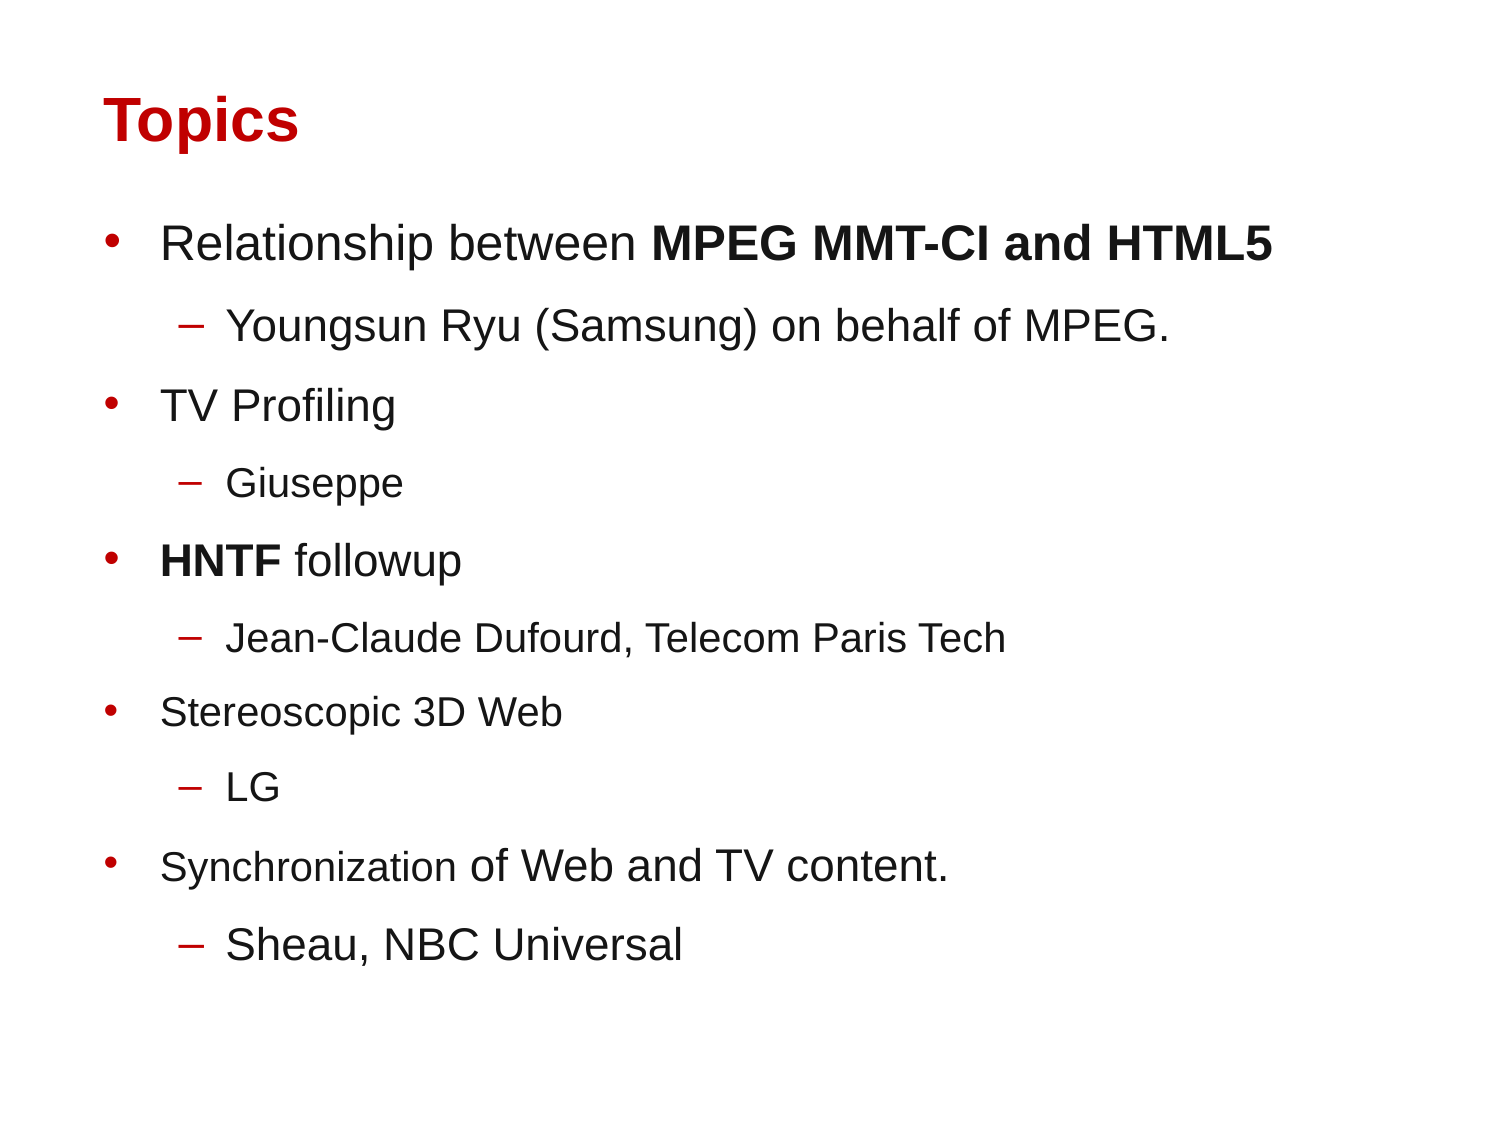

# Topics
Relationship between MPEG MMT-CI and HTML5
Youngsun Ryu (Samsung) on behalf of MPEG.
TV Profiling
Giuseppe
HNTF followup
Jean-Claude Dufourd, Telecom Paris Tech
Stereoscopic 3D Web
LG
Synchronization of Web and TV content.
Sheau, NBC Universal